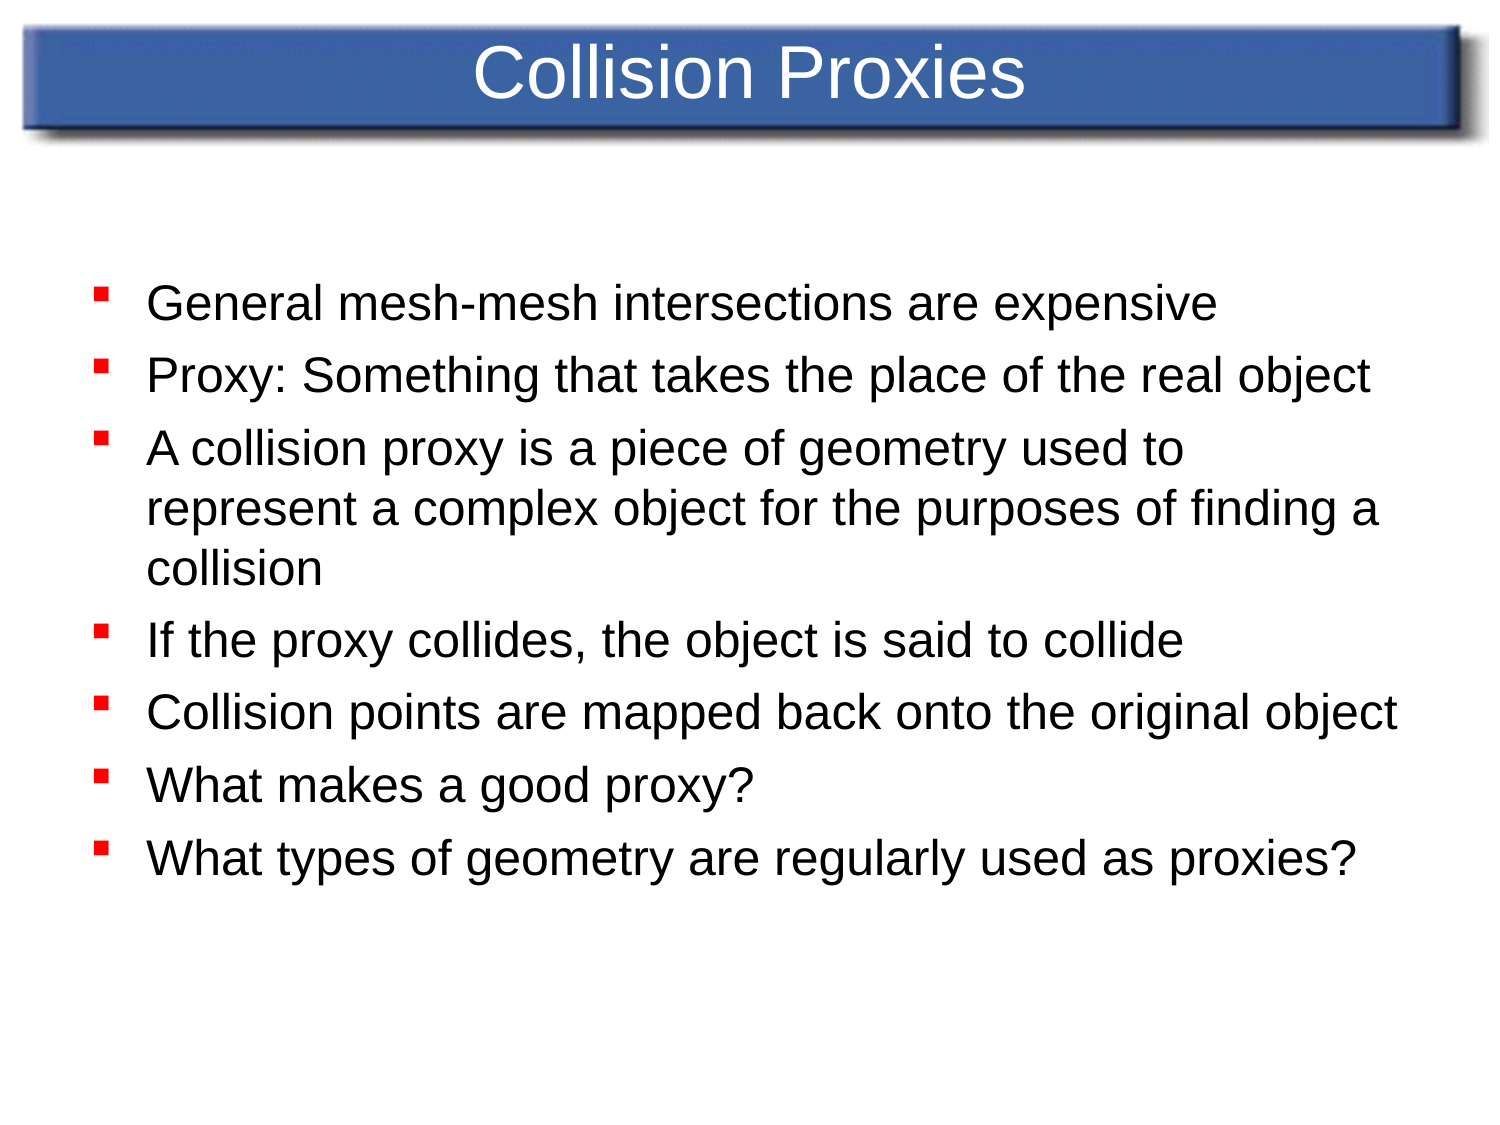

# Collision Proxies
General mesh-mesh intersections are expensive
Proxy: Something that takes the place of the real object
A collision proxy is a piece of geometry used to represent a complex object for the purposes of finding a collision
If the proxy collides, the object is said to collide
Collision points are mapped back onto the original object
What makes a good proxy?
What types of geometry are regularly used as proxies?